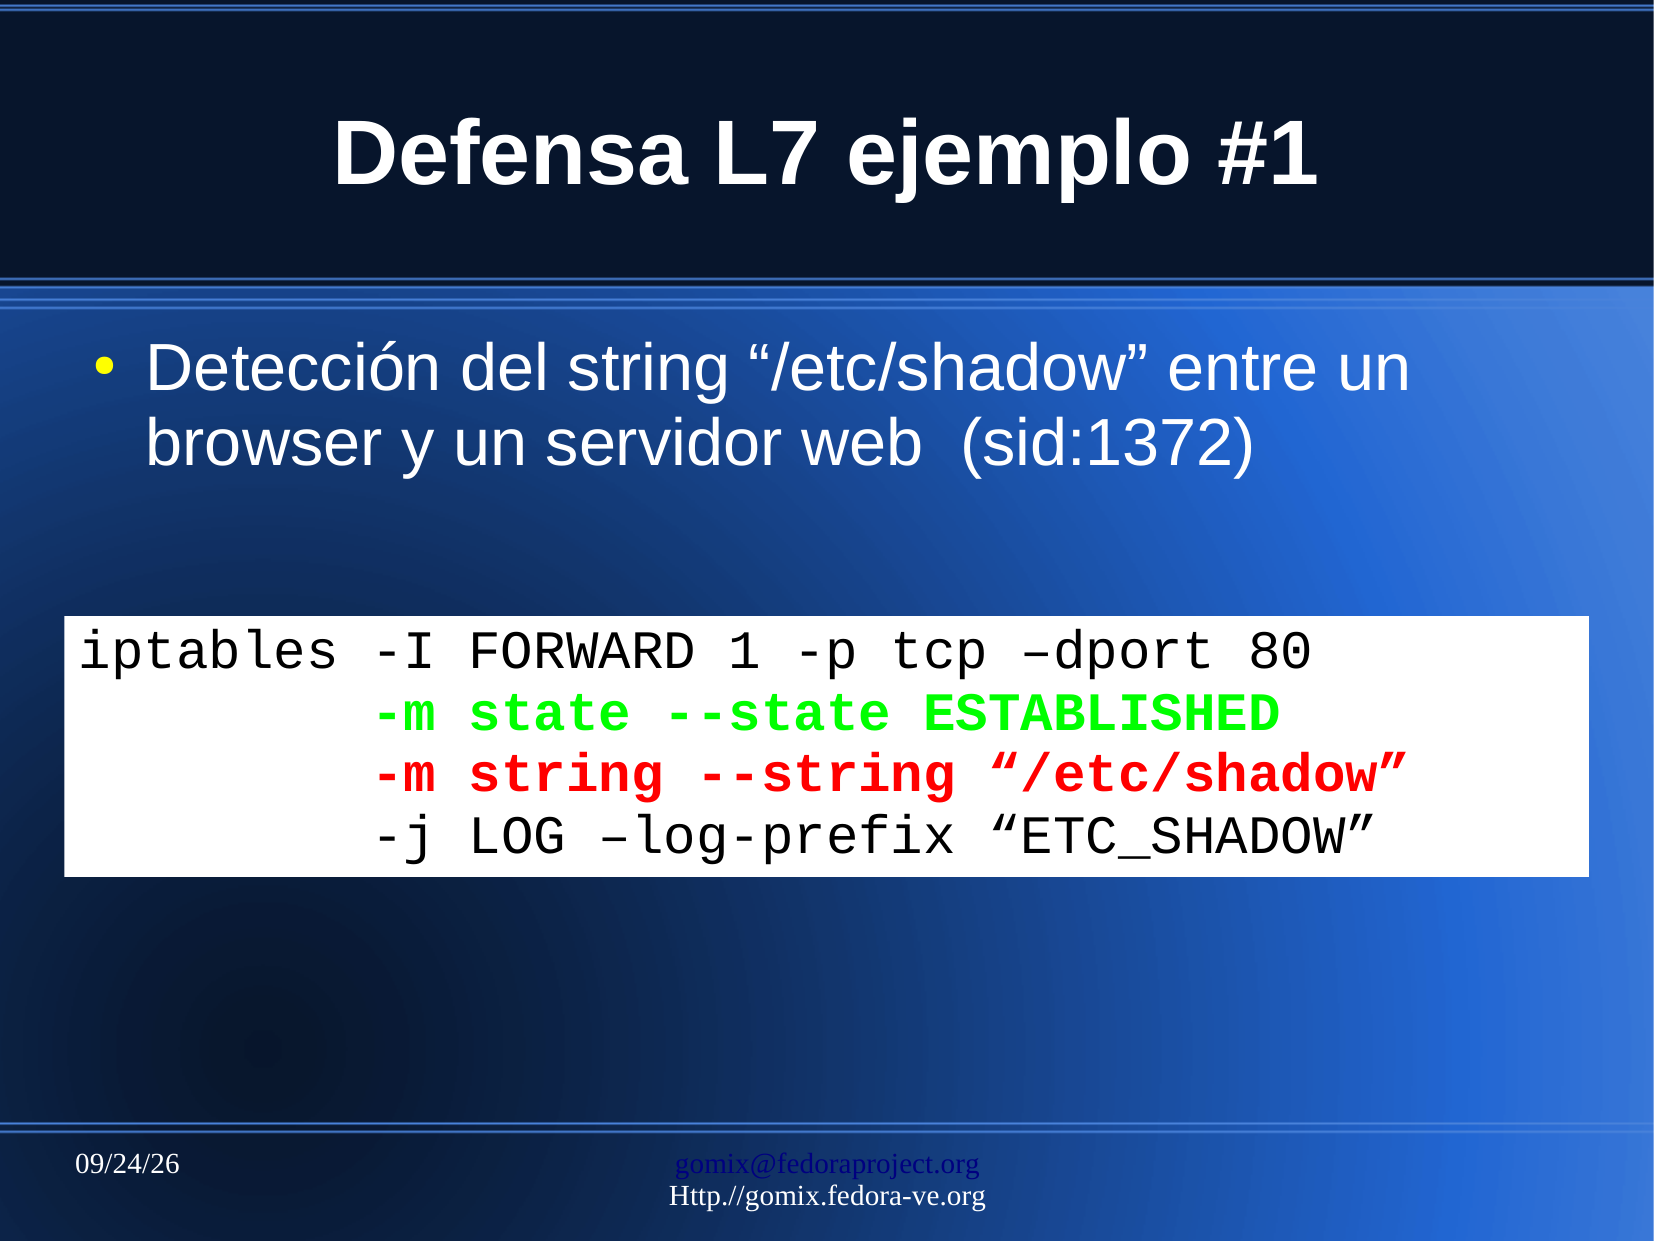

# Defensa L7 ejemplo #1
Detección del string “/etc/shadow” entre un browser y un servidor web (sid:1372)
iptables -I FORWARD 1 -p tcp –dport 80
 -m state --state ESTABLISHED
 -m string --string “/etc/shadow”
 -j LOG –log-prefix “ETC_SHADOW”